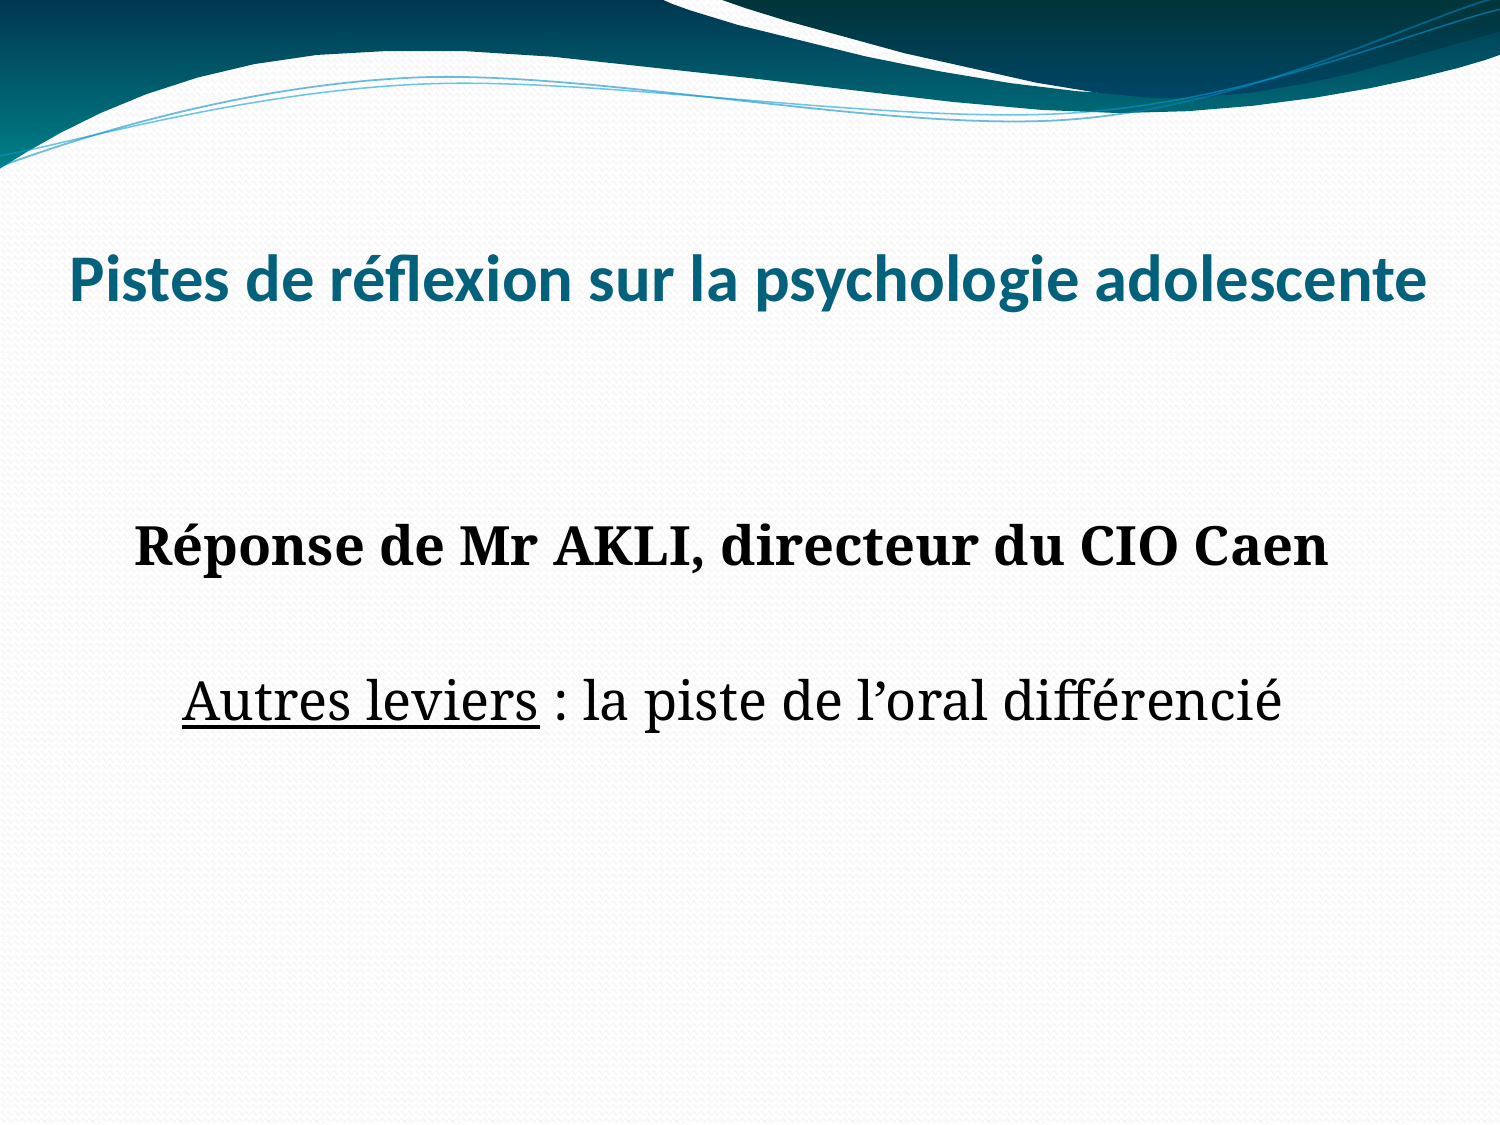

# Pistes de réflexion sur la psychologie adolescente
Réponse de Mr AKLI, directeur du CIO Caen
Autres leviers : la piste de l’oral différencié